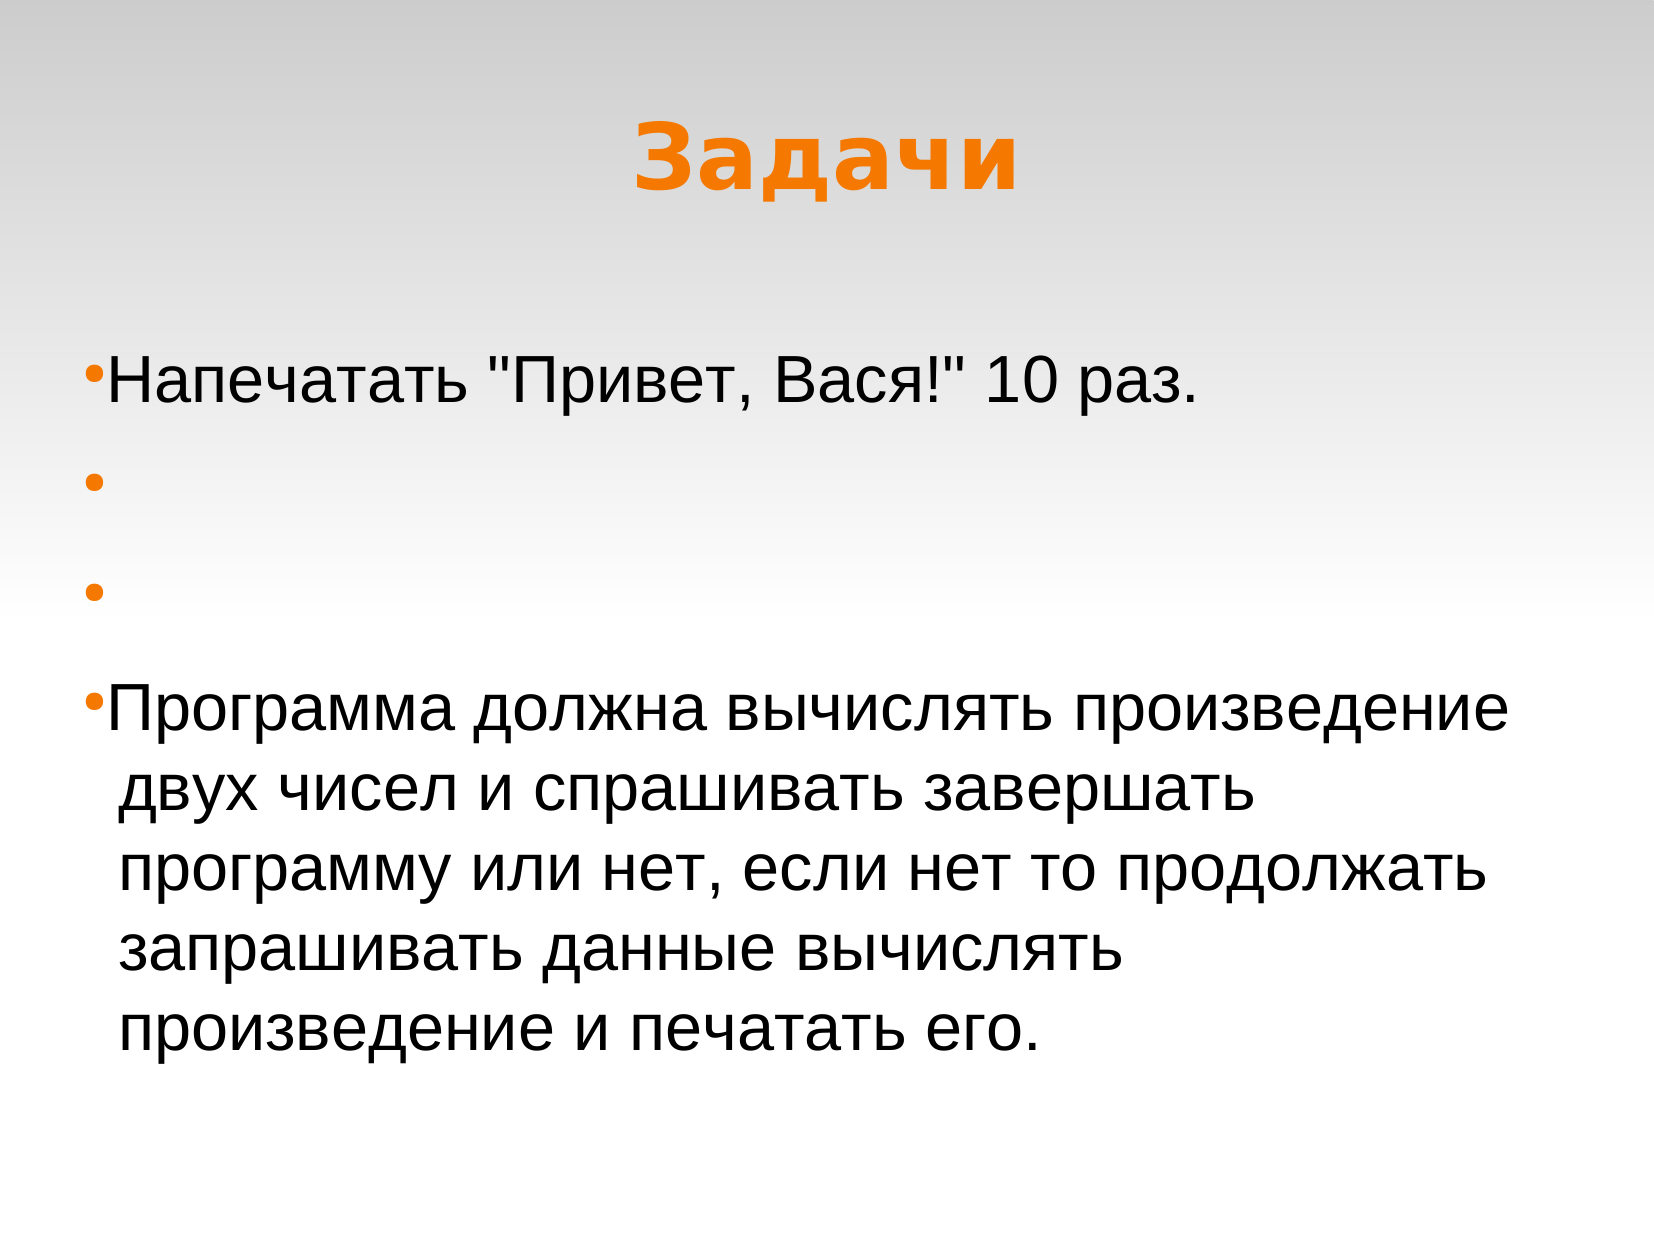

# Задачи
Напечатать "Привет, Вася!" 10 раз.
Программа должна вычислять произведение двух чисел и спрашивать завершать программу или нет, если нет то продолжать запрашивать данные вычислять произведение и печатать его.